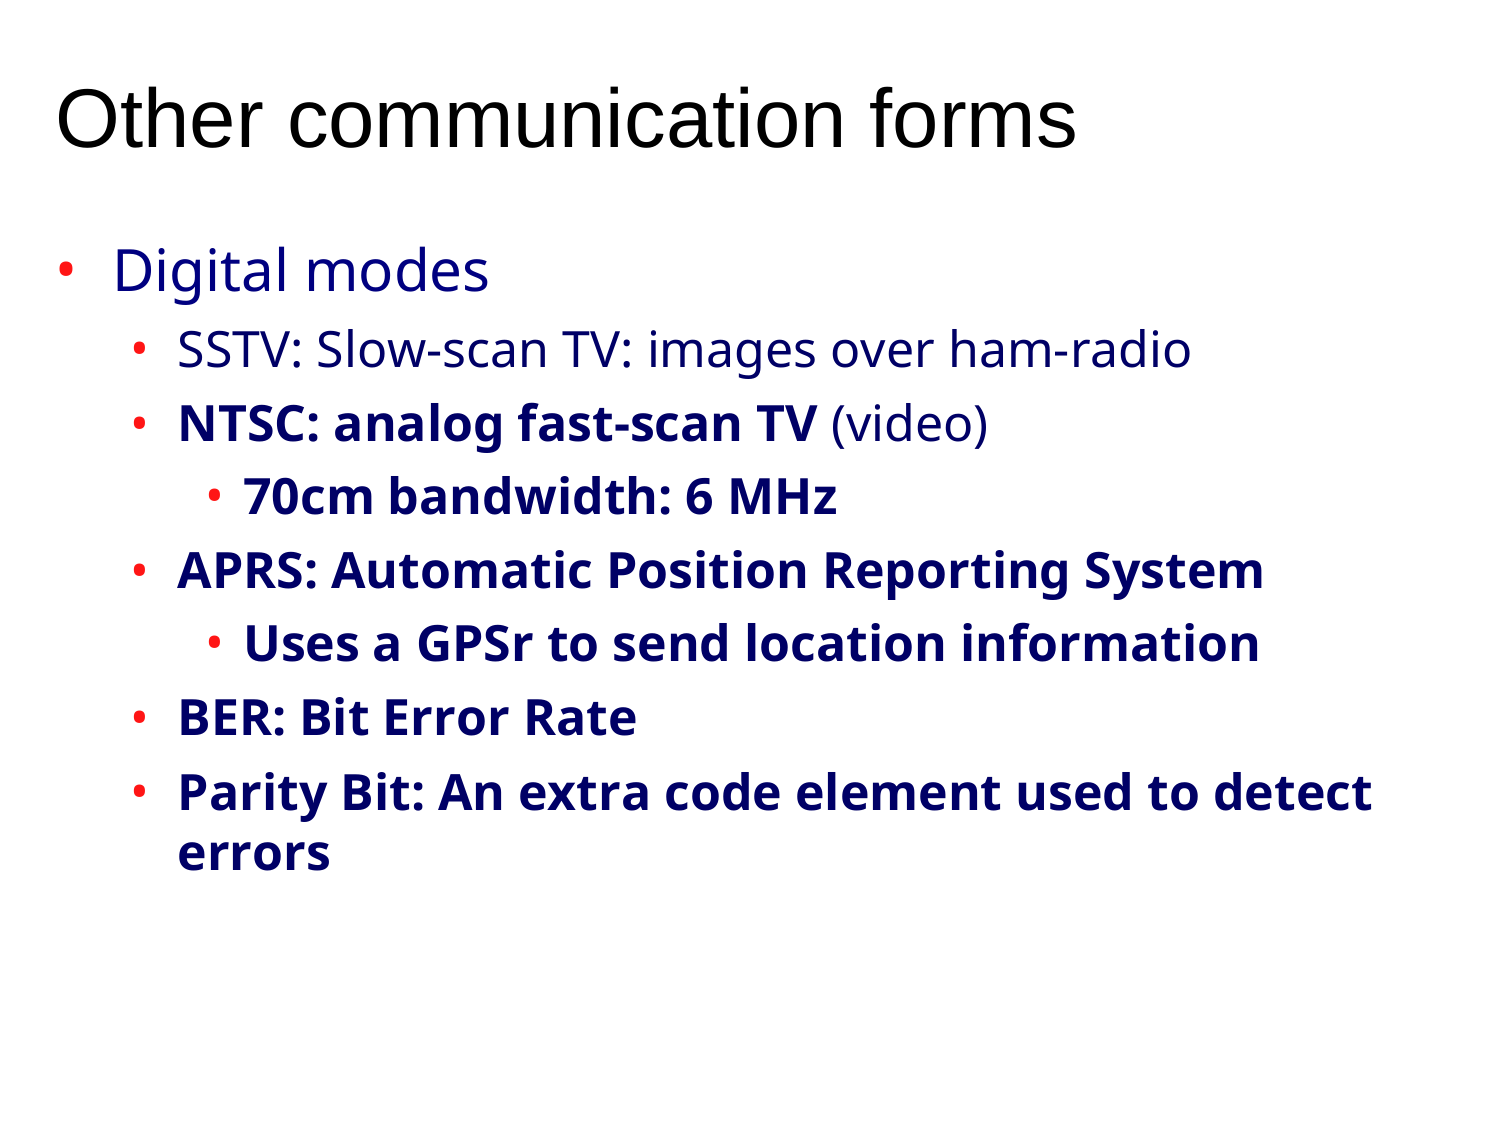

# Other communication forms
Digital modes
SSTV: Slow-scan TV: images over ham-radio
NTSC: analog fast-scan TV (video)
70cm bandwidth: 6 MHz
APRS: Automatic Position Reporting System
Uses a GPSr to send location information
BER: Bit Error Rate
Parity Bit: An extra code element used to detect errors